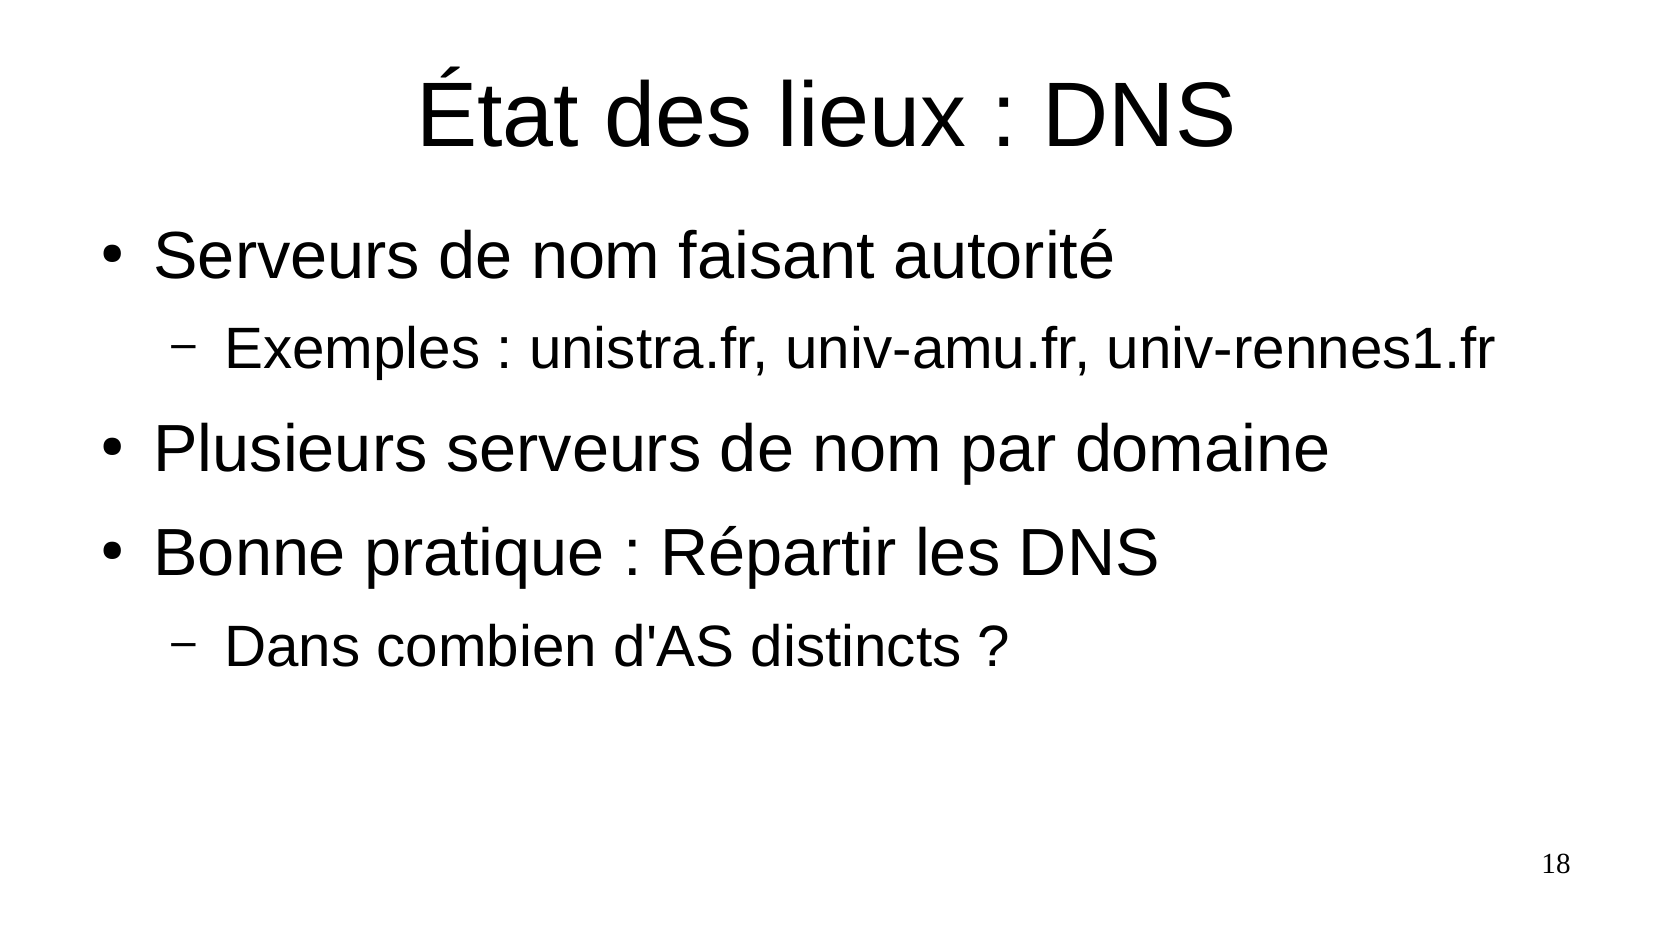

# État des lieux : DNS
Serveurs de nom faisant autorité
Exemples : unistra.fr, univ-amu.fr, univ-rennes1.fr
Plusieurs serveurs de nom par domaine
Bonne pratique : Répartir les DNS
Dans combien d'AS distincts ?
18